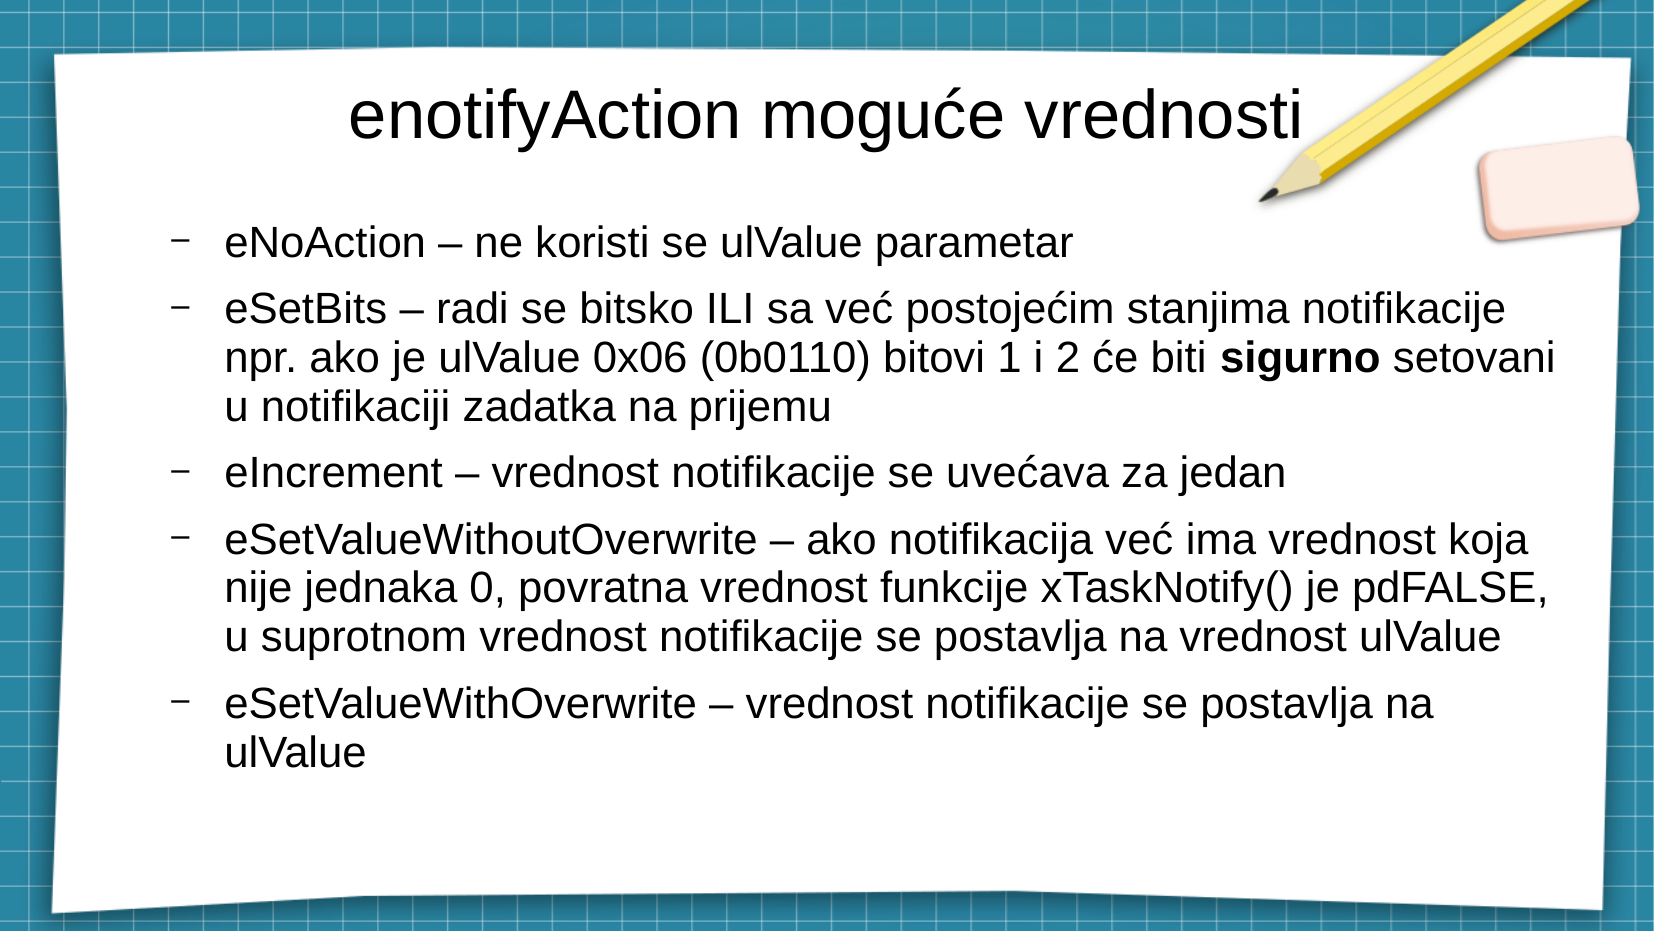

# enotifyAction moguće vrednosti
eNoAction – ne koristi se ulValue parametar
eSetBits – radi se bitsko ILI sa već postojećim stanjima notifikacije npr. ako je ulValue 0x06 (0b0110) bitovi 1 i 2 će biti sigurno setovani u notifikaciji zadatka na prijemu
eIncrement – vrednost notifikacije se uvećava za jedan
eSetValueWithoutOverwrite – ako notifikacija već ima vrednost koja nije jednaka 0, povratna vrednost funkcije xTaskNotify() je pdFALSE, u suprotnom vrednost notifikacije se postavlja na vrednost ulValue
eSetValueWithOverwrite – vrednost notifikacije se postavlja na ulValue